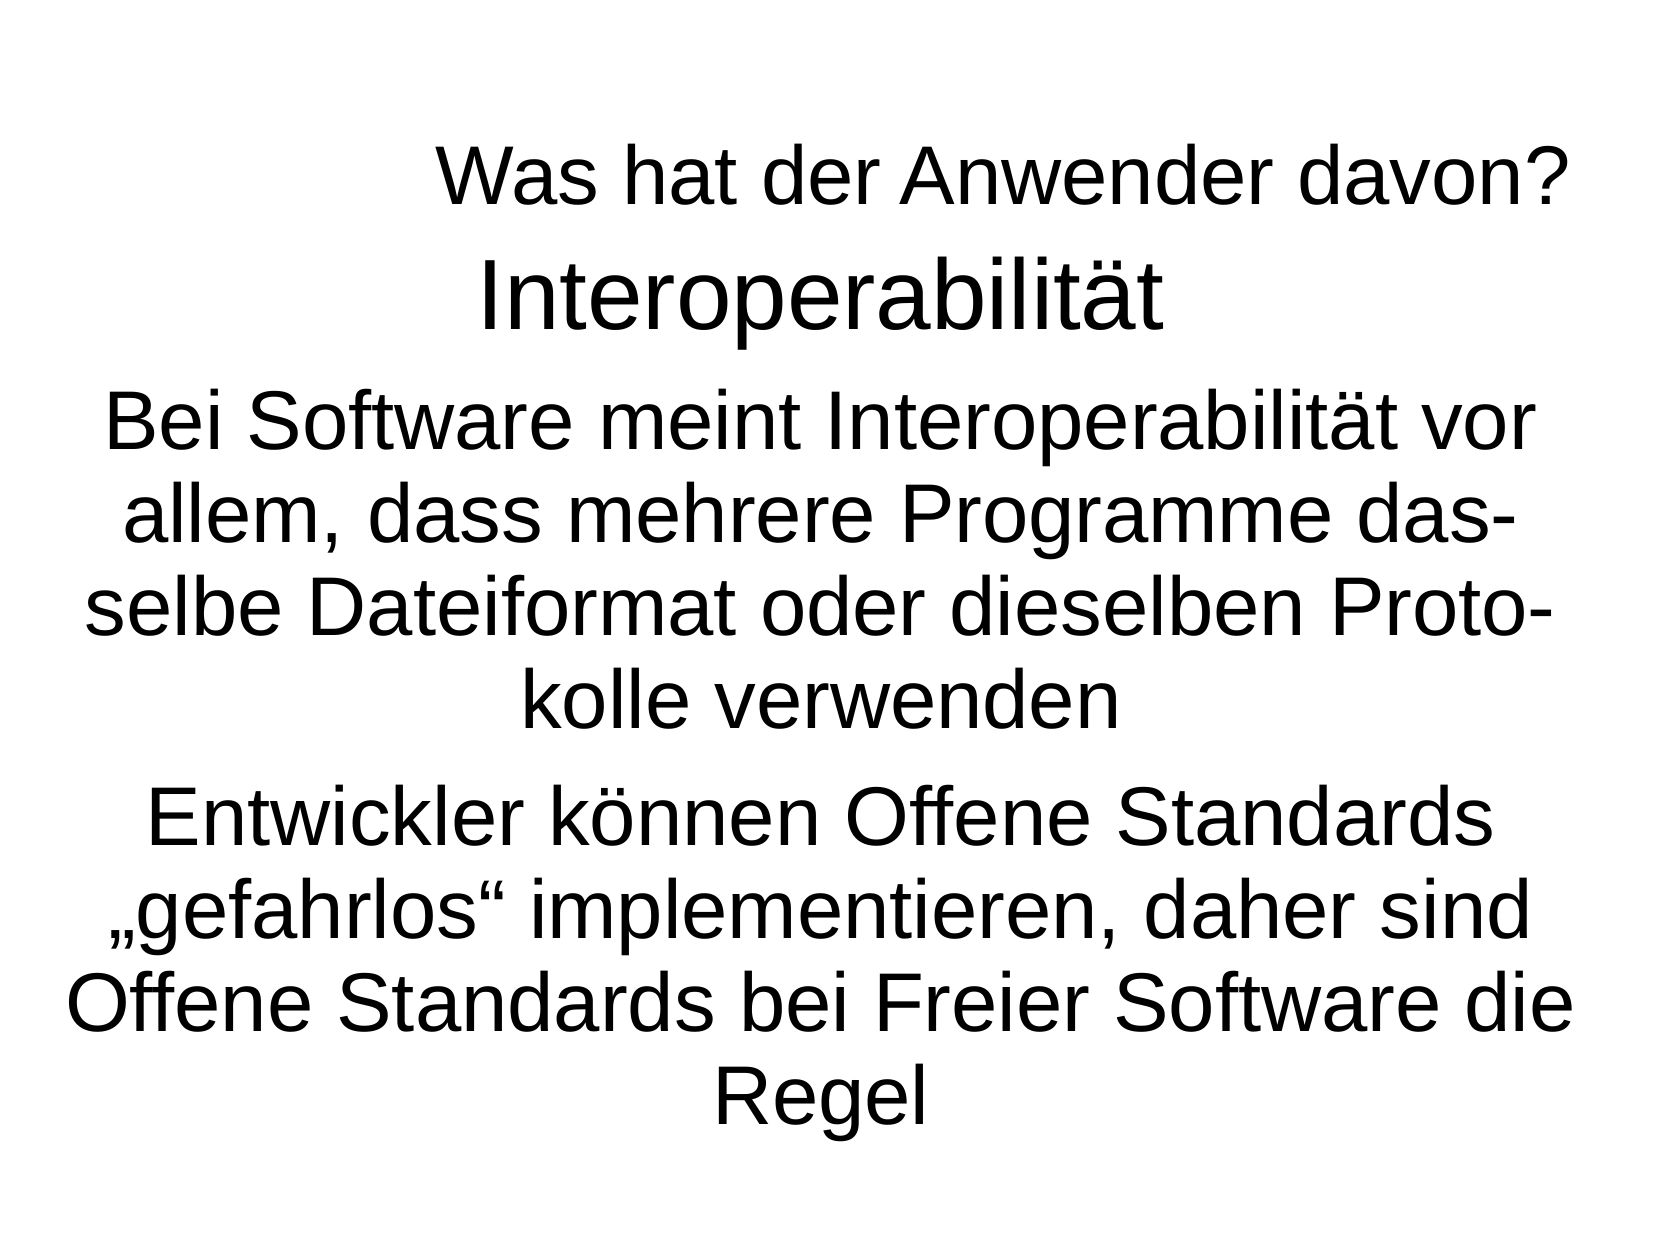

# Was hat der Anwender davon?
Interoperabilität
Bei Software meint Interoperabilität vor allem, dass mehrere Programme das-selbe Dateiformat oder dieselben Proto-kolle verwenden
Entwickler können Offene Standards „gefahrlos“ implementieren, daher sind Offene Standards bei Freier Software die Regel